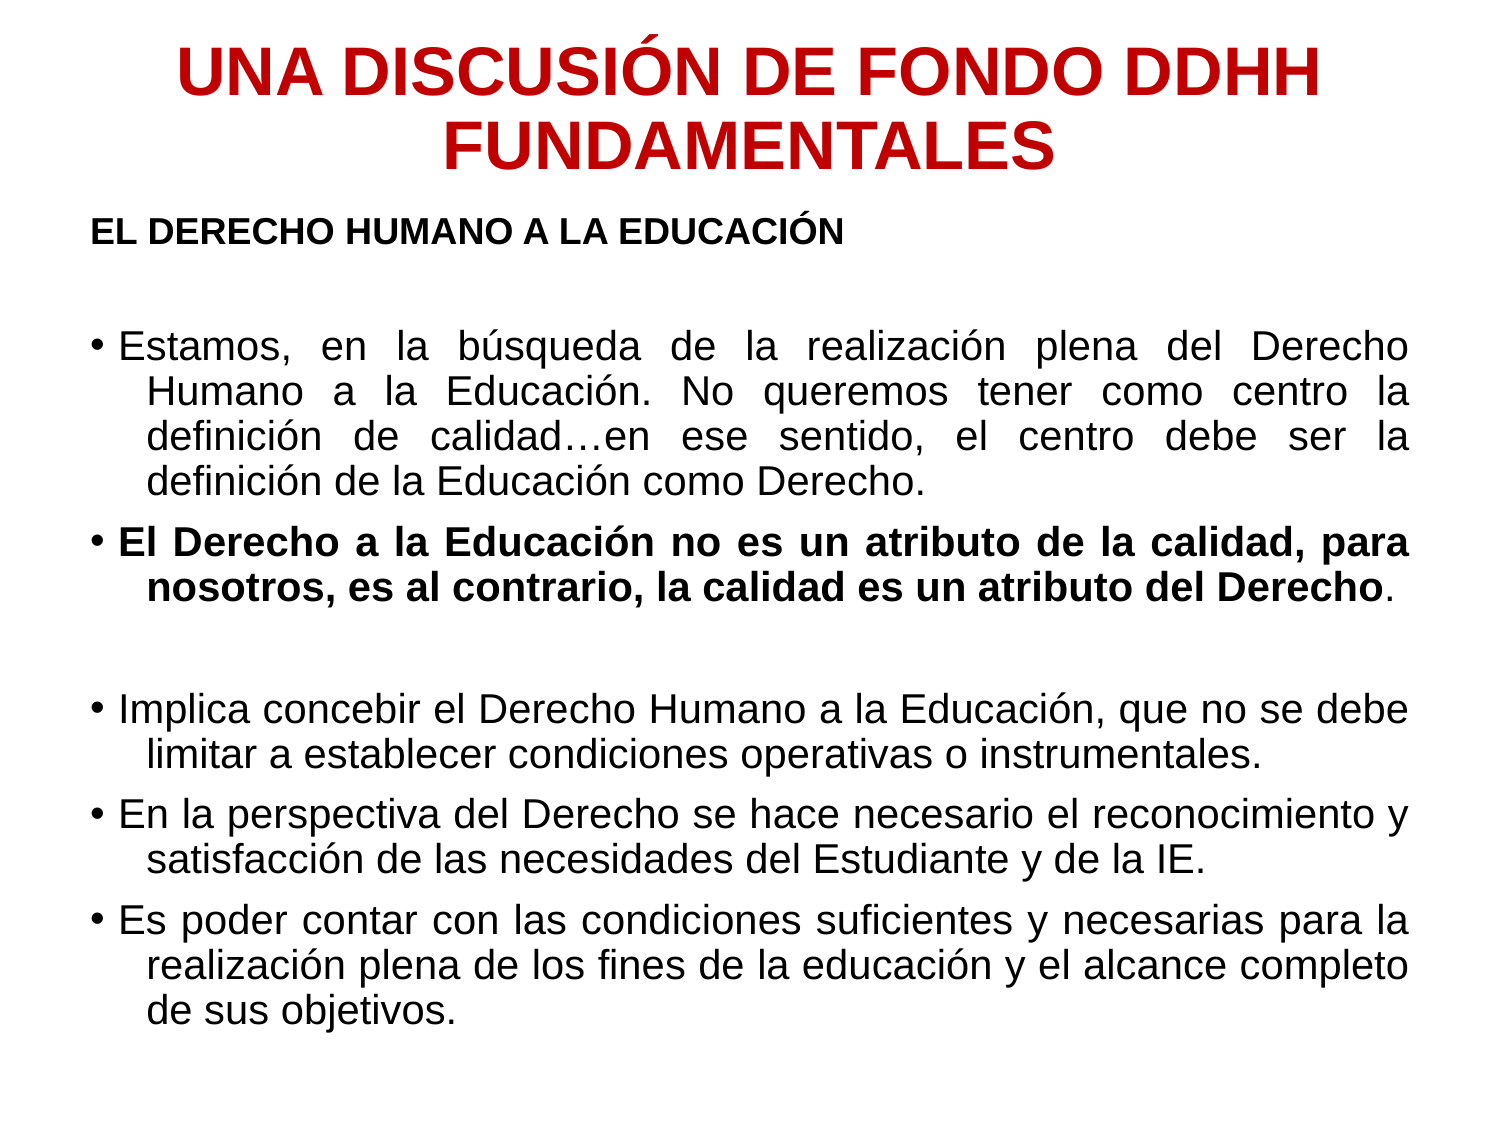

# UNA DISCUSIÓN DE FONDO DDHH FUNDAMENTALES
EL DERECHO HUMANO A LA EDUCACIÓN
Estamos, en la búsqueda de la realización plena del Derecho Humano a la Educación. No queremos tener como centro la definición de calidad…en ese sentido, el centro debe ser la definición de la Educación como Derecho.
El Derecho a la Educación no es un atributo de la calidad, para nosotros, es al contrario, la calidad es un atributo del Derecho.
Implica concebir el Derecho Humano a la Educación, que no se debe limitar a establecer condiciones operativas o instrumentales.
En la perspectiva del Derecho se hace necesario el reconocimiento y satisfacción de las necesidades del Estudiante y de la IE.
Es poder contar con las condiciones suficientes y necesarias para la realización plena de los fines de la educación y el alcance completo de sus objetivos.